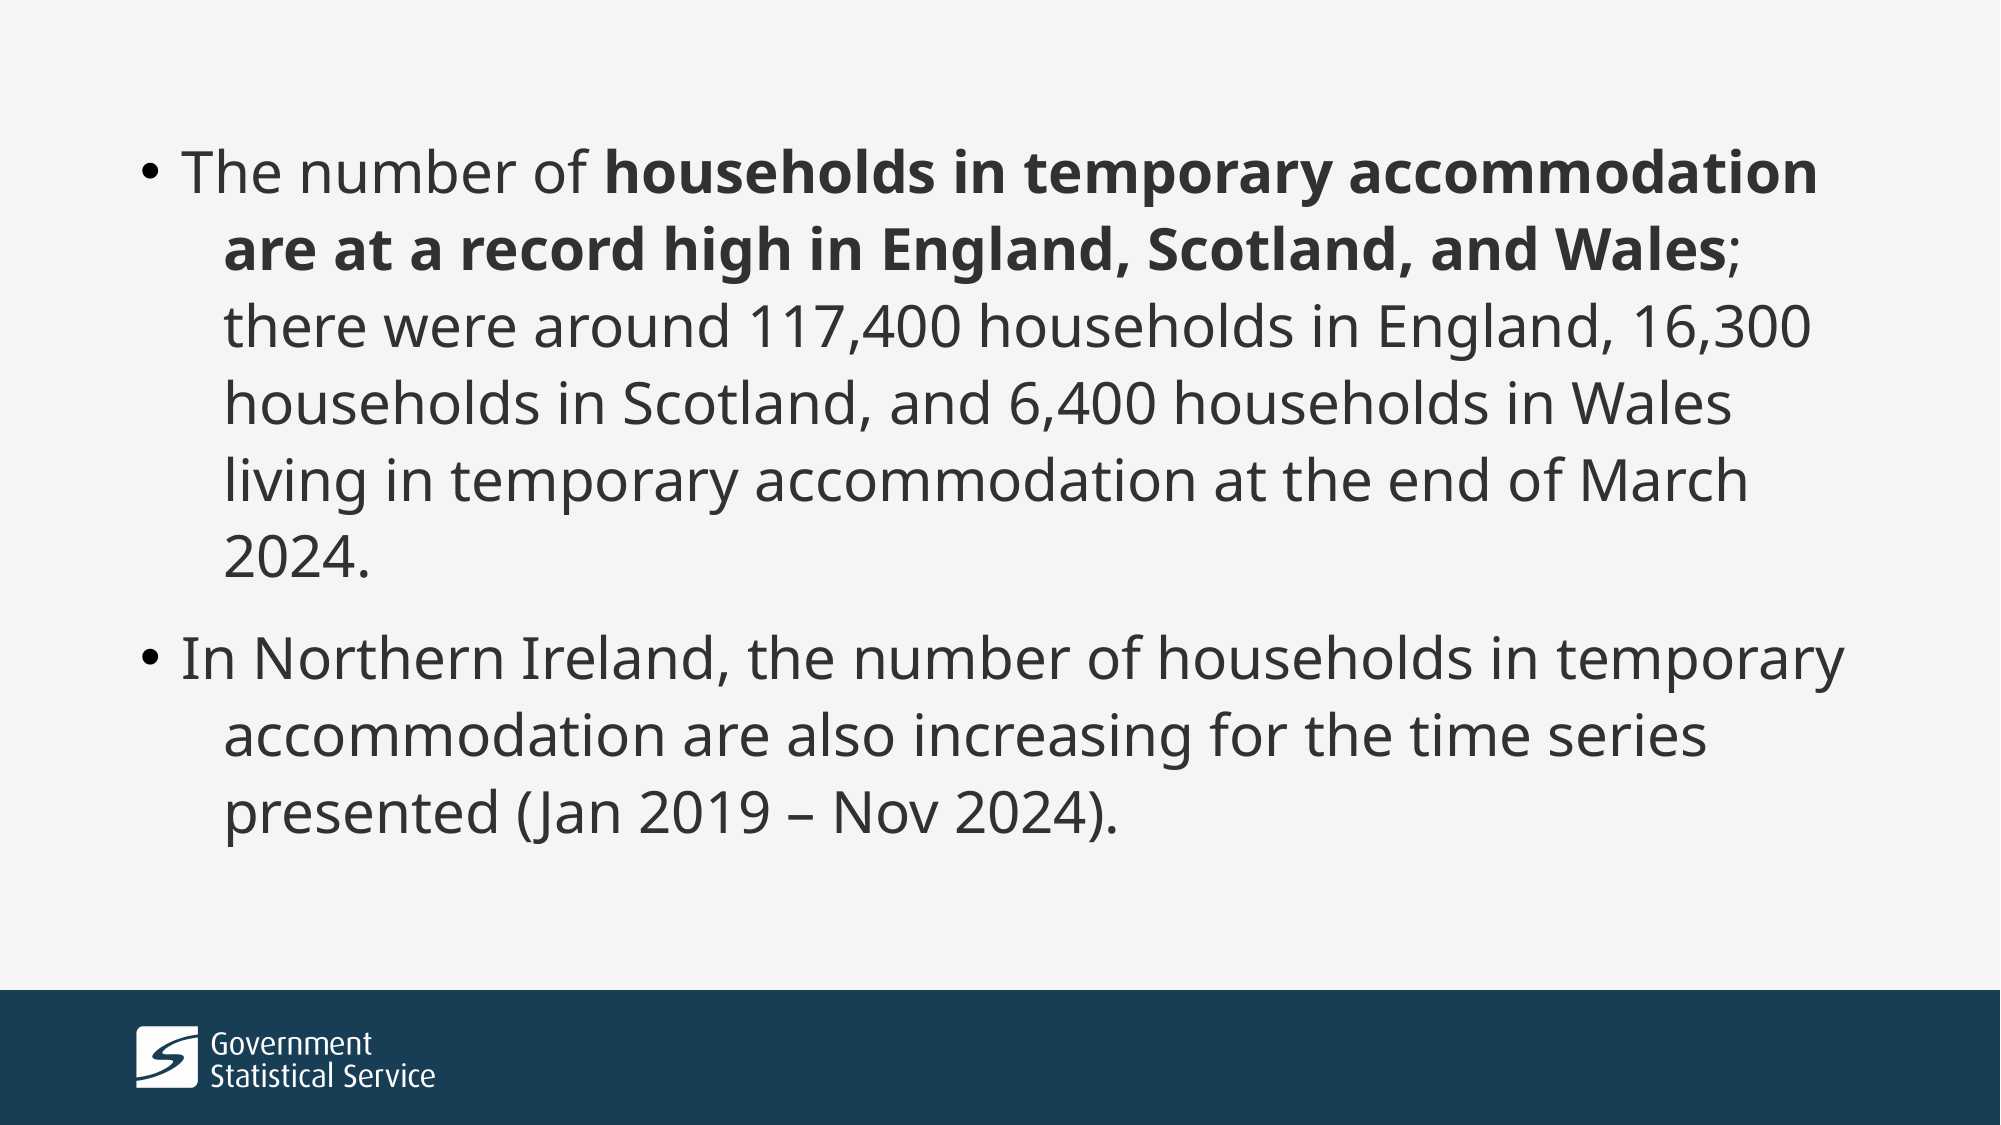

# The number of households in temporary accommodation are at a record high in England, Scotland, and Wales; there were around 117,400 households in England, 16,300 households in Scotland, and 6,400 households in Wales living in temporary accommodation at the end of March 2024.
In Northern Ireland, the number of households in temporary accommodation are also increasing for the time series presented (Jan 2019 – Nov 2024).